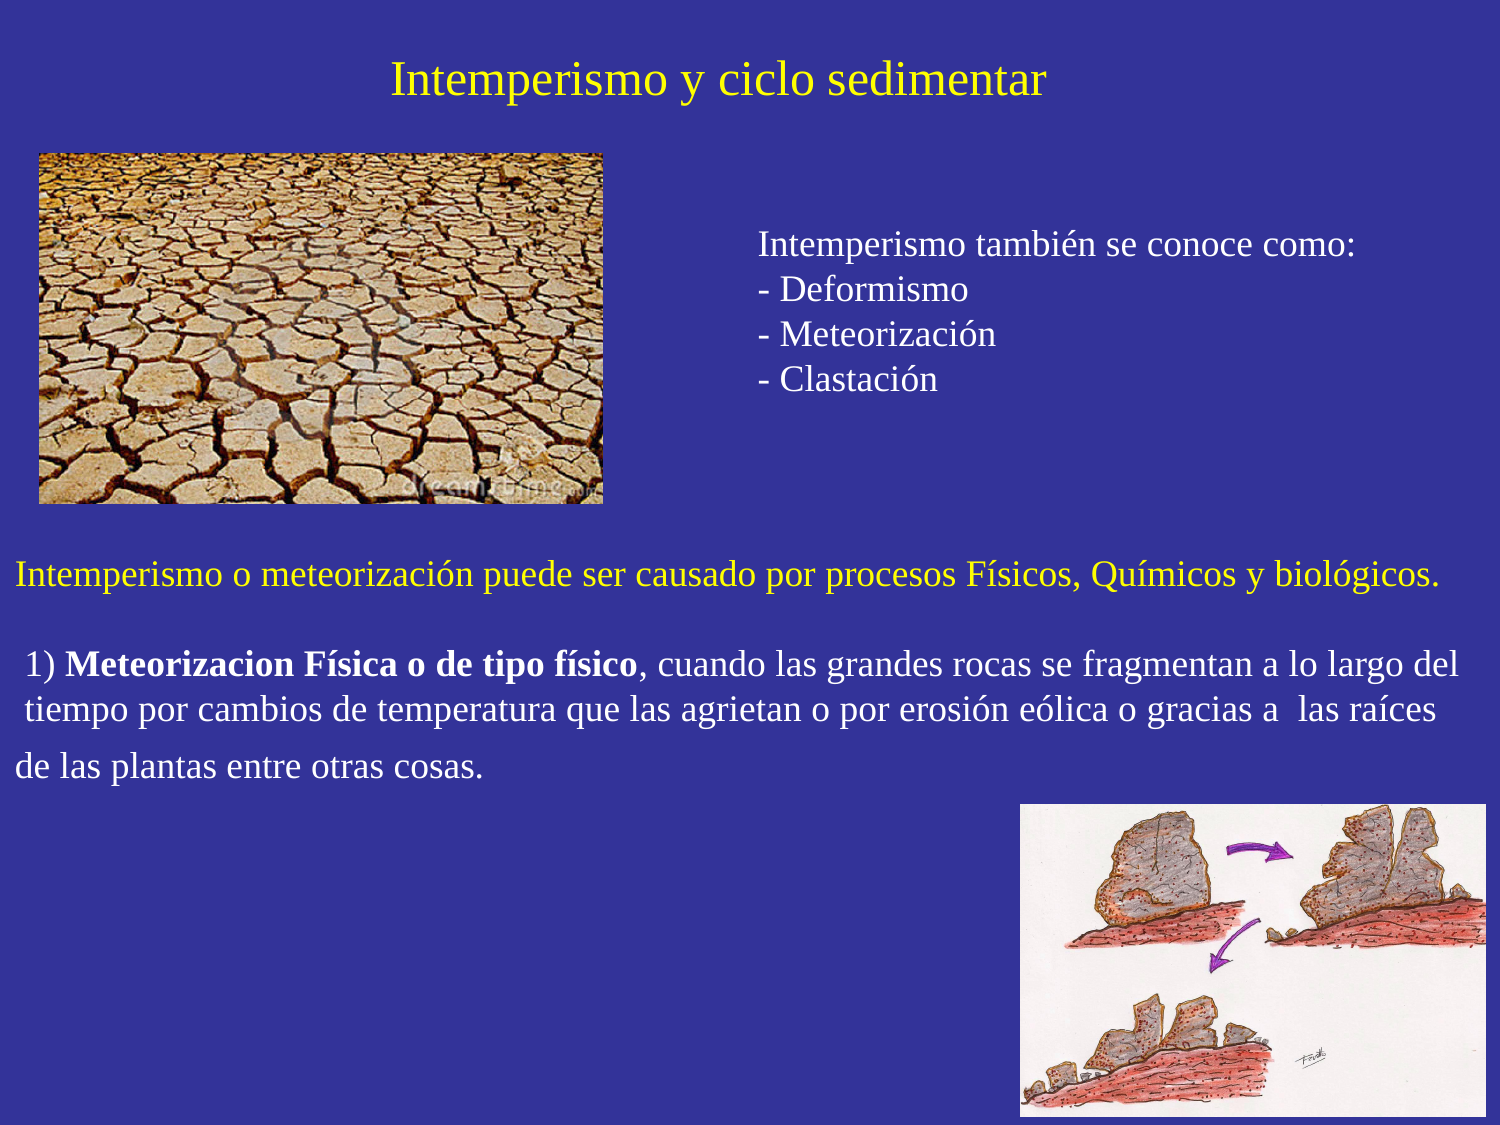

Intemperismo y ciclo sedimentar
Intemperismo también se conoce como:
- Deformismo
- Meteorización
- Clastación
Intemperismo o meteorización puede ser causado por procesos Físicos, Químicos y biológicos.
 1) Meteorizacion Física o de tipo físico, cuando las grandes rocas se fragmentan a lo largo del
 tiempo por cambios de temperatura que las agrietan o por erosión eólica o gracias a las raíces
de las plantas entre otras cosas.